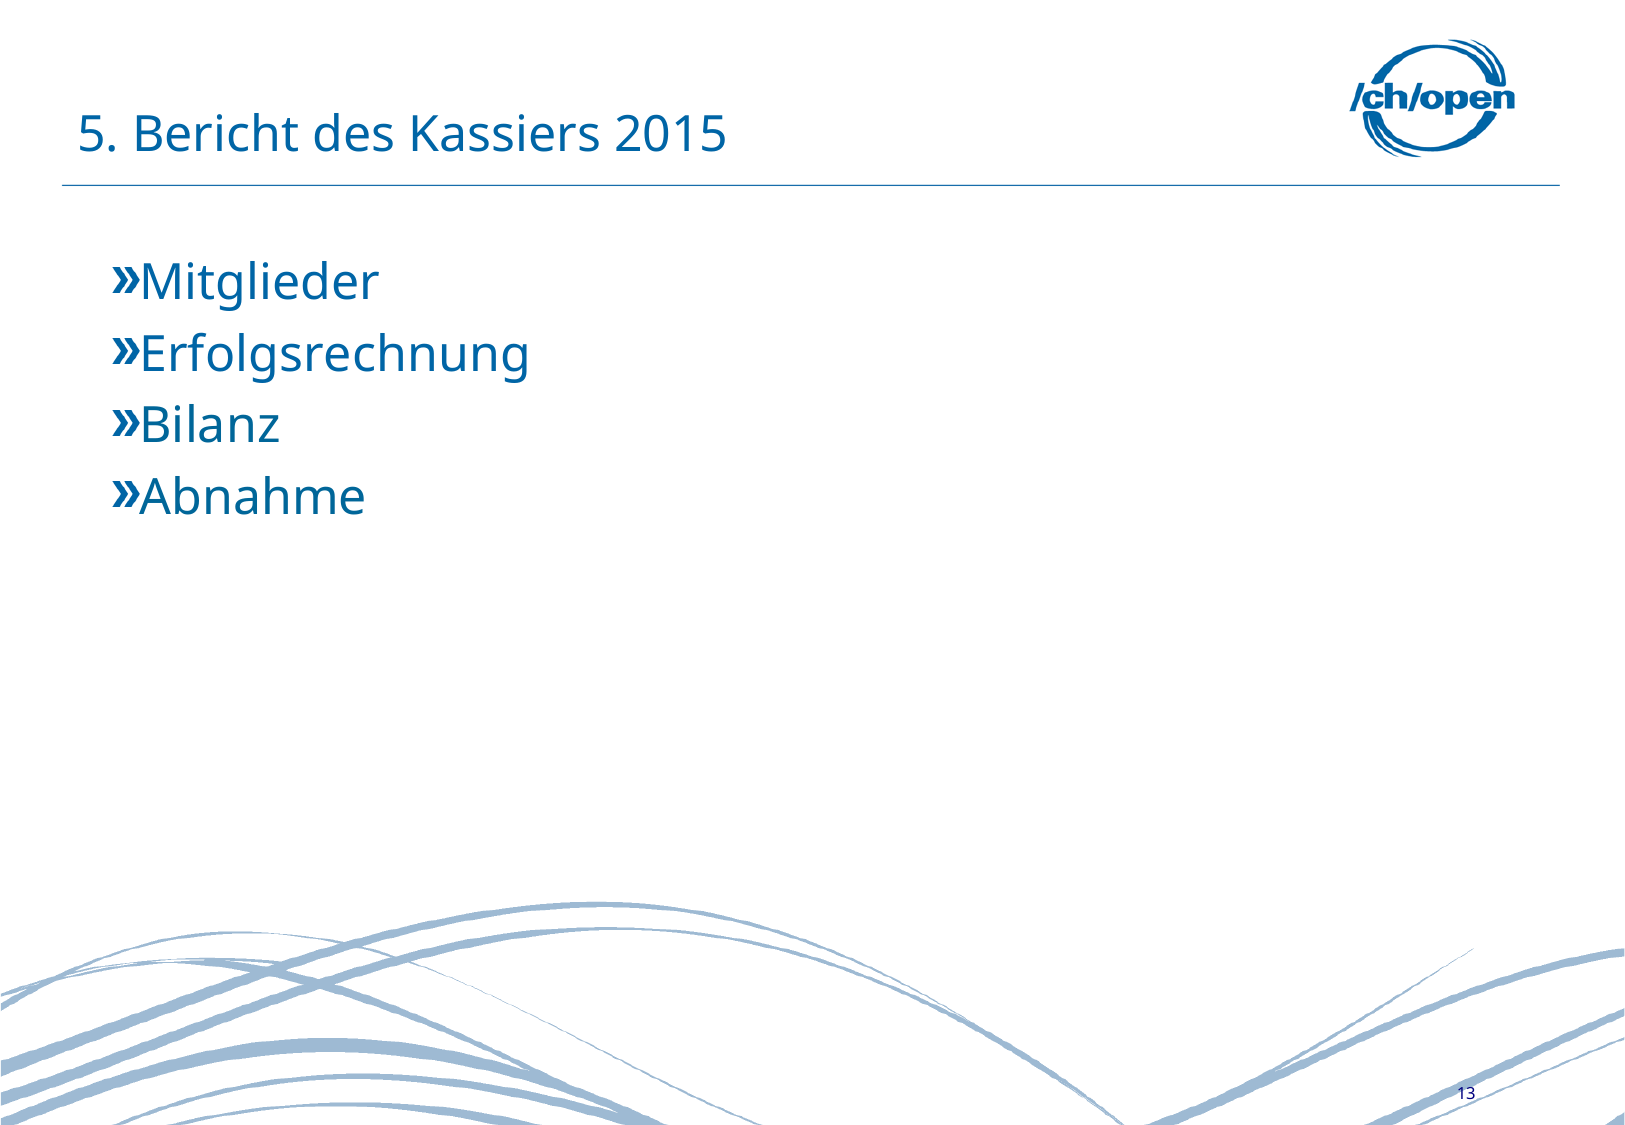

# 5. Bericht des Kassiers 2015
Mitglieder
Erfolgsrechnung
Bilanz
Abnahme